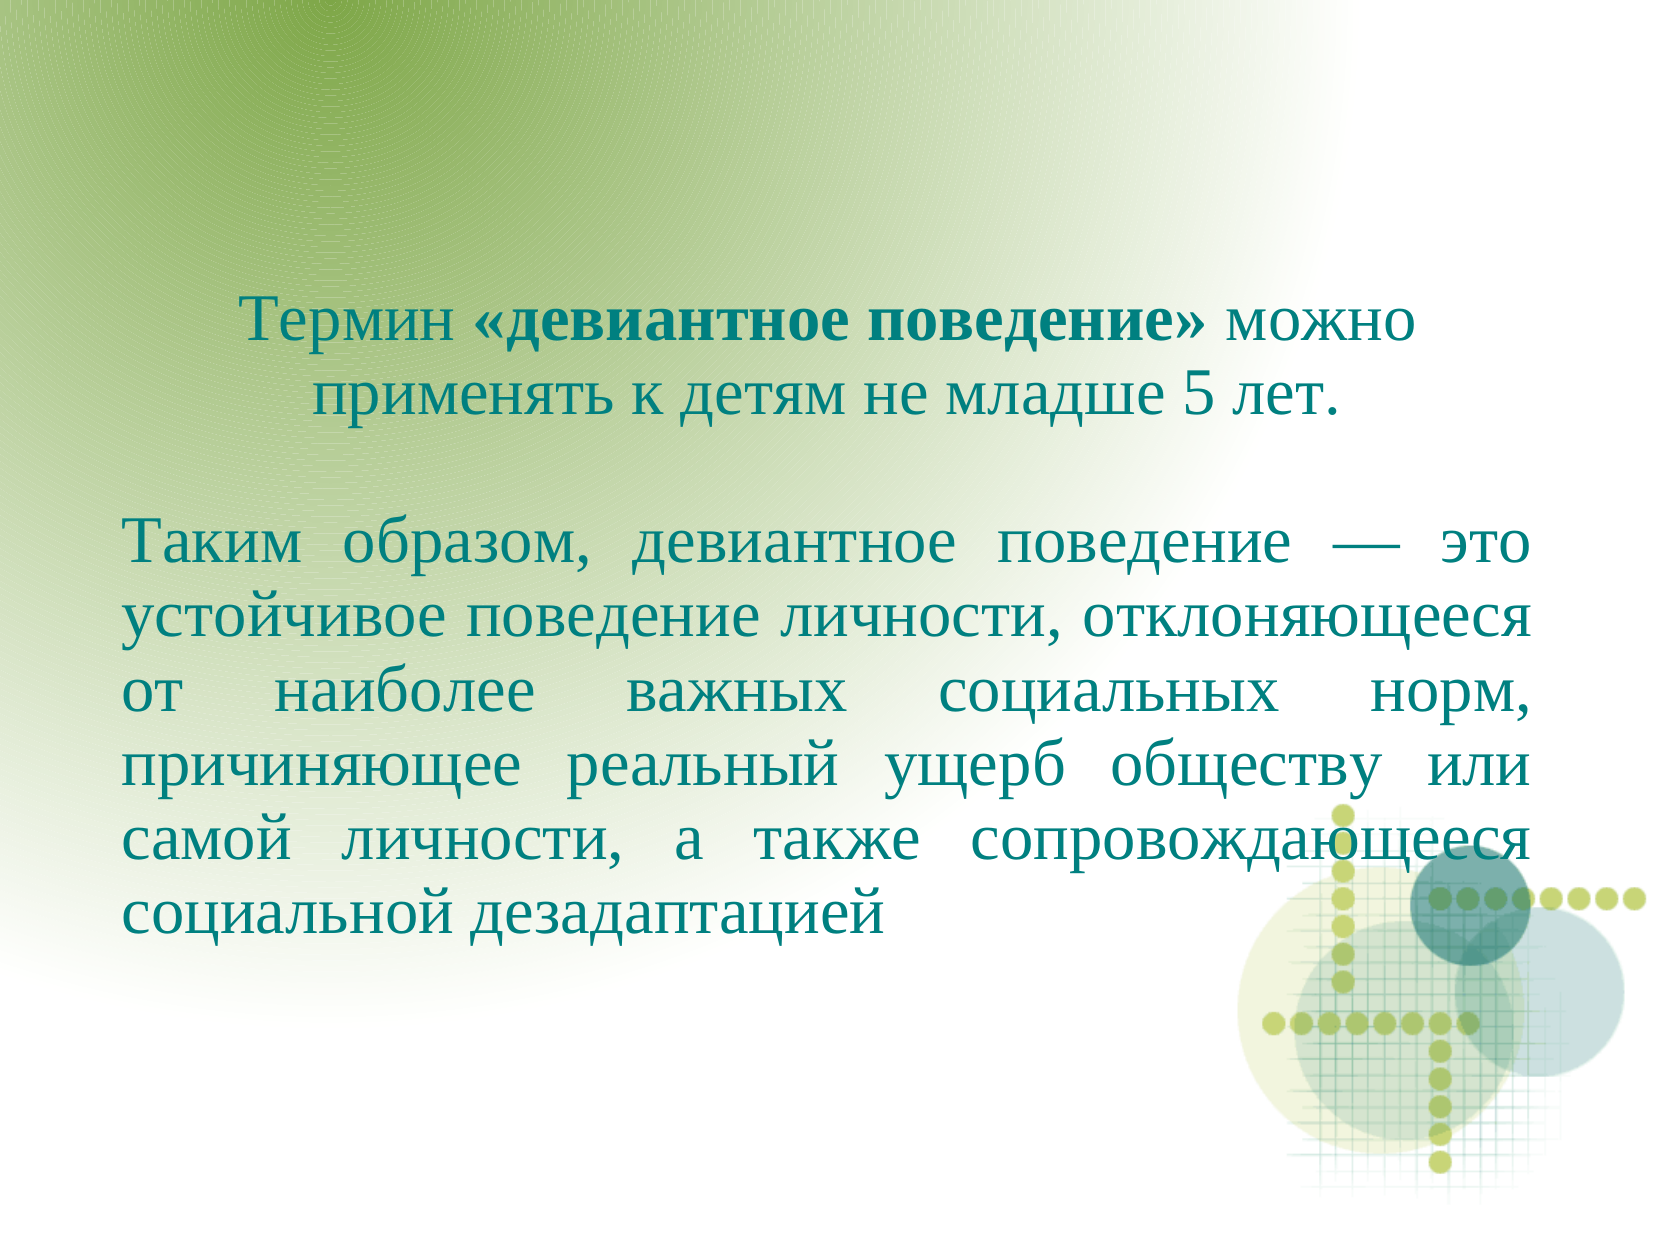

# Термин «девиантное поведение» можно применять к детям не младше 5 лет.
Таким образом, девиантное поведение — это устойчивое поведение личности, отклоняющееся от наиболее важных социальных норм, причиняющее реальный ущерб обществу или самой личности, а также сопровождающееся социальной дезадаптацией